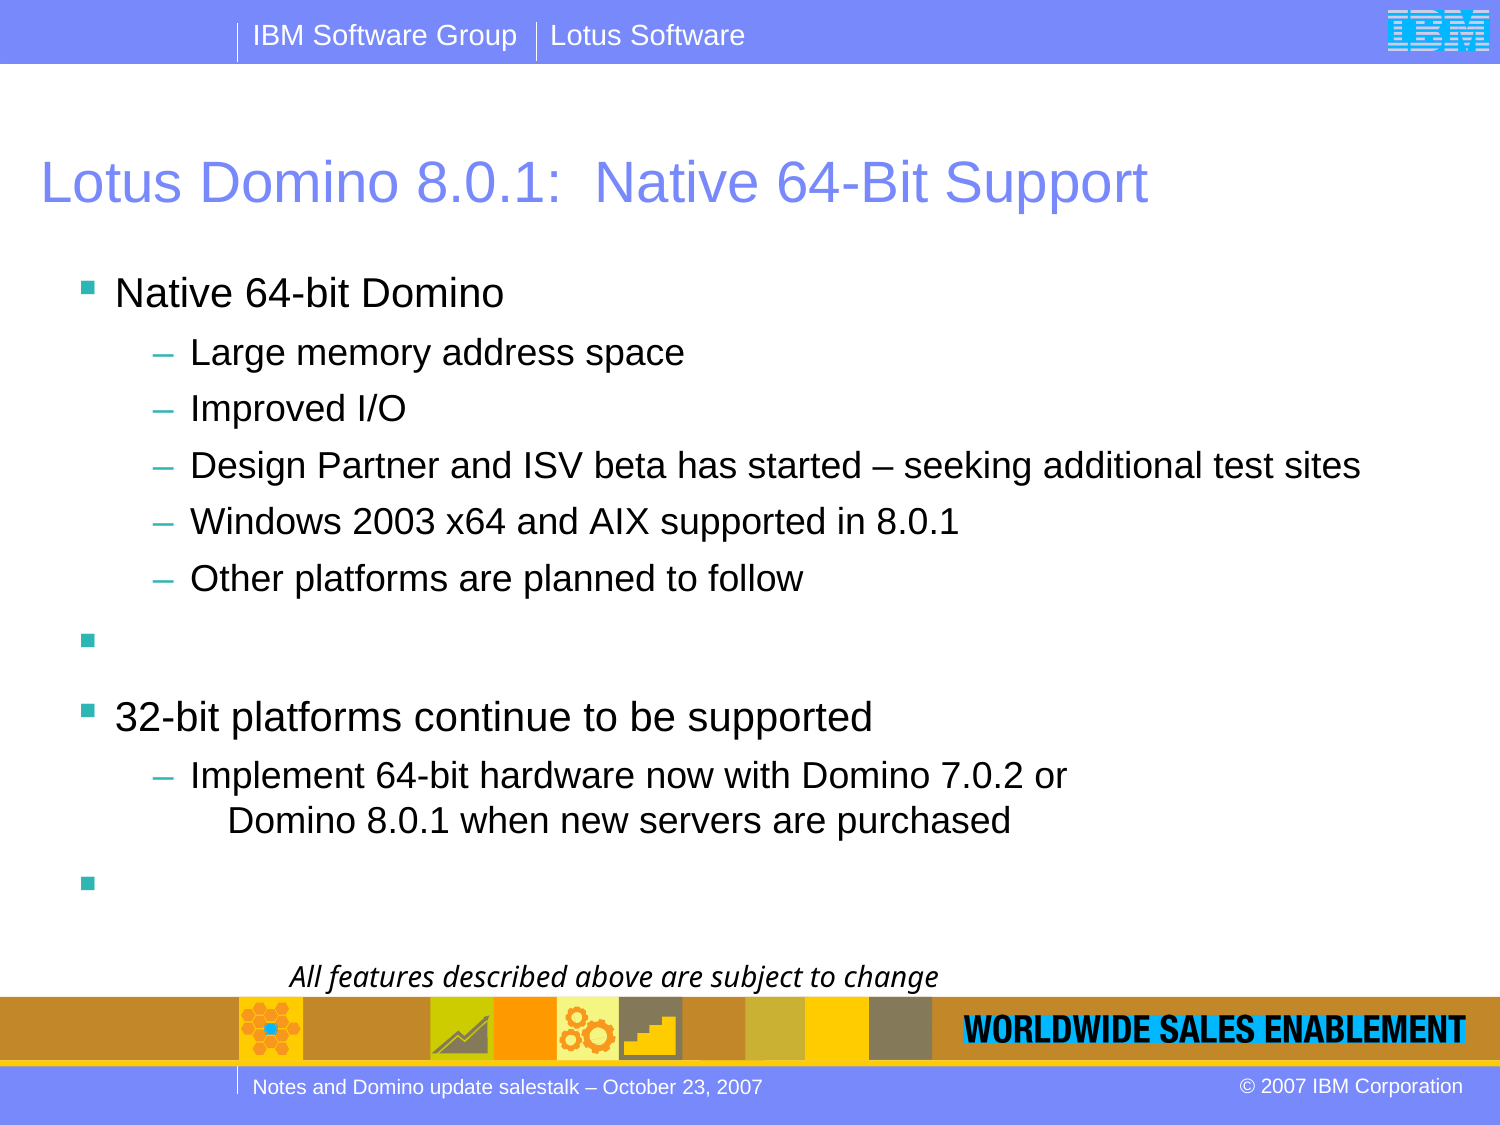

# Lotus Domino 8.0.1: Native 64-Bit Support
Native 64-bit Domino
Large memory address space
Improved I/O
Design Partner and ISV beta has started – seeking additional test sites
Windows 2003 x64 and AIX supported in 8.0.1
Other platforms are planned to follow
32-bit platforms continue to be supported
Implement 64-bit hardware now with Domino 7.0.2 or
Domino 8.0.1 when new servers are purchased
All features described above are subject to change